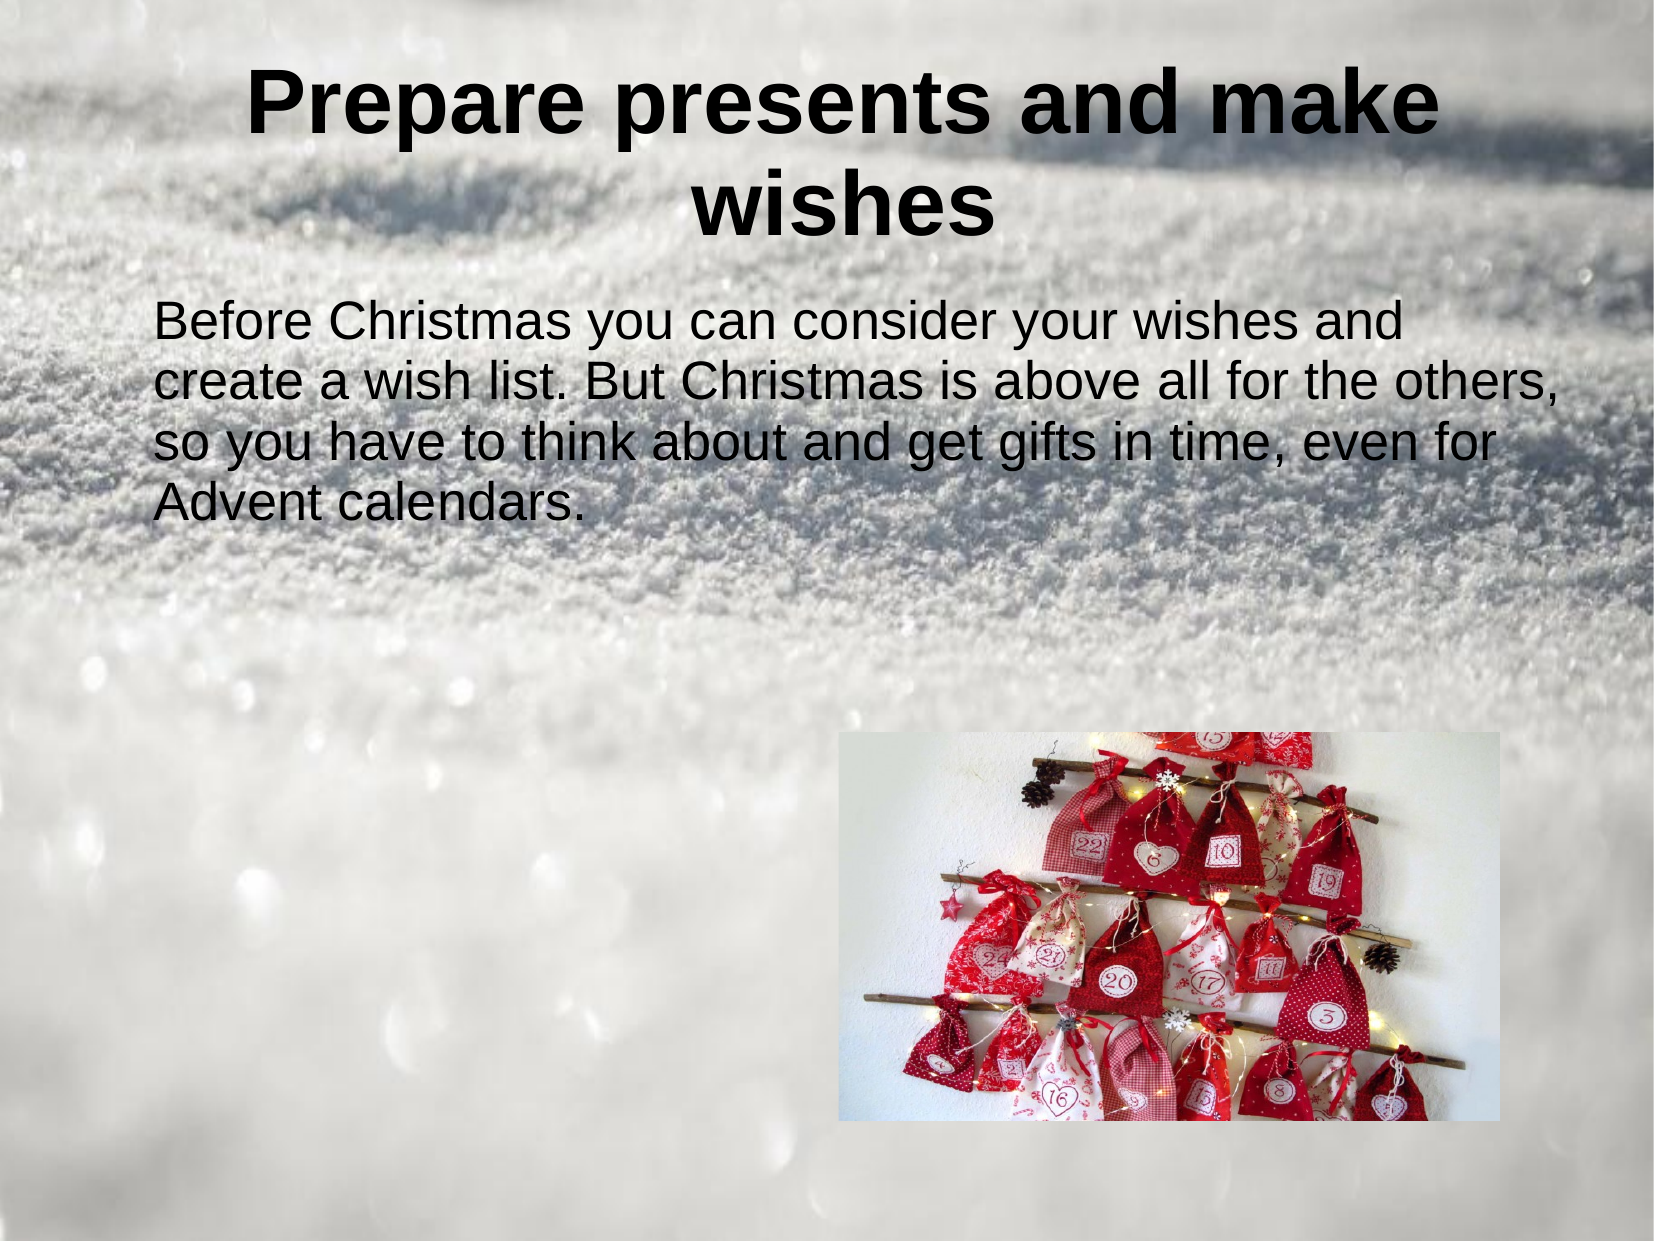

# Prepare presents and make wishes
Before Christmas you can consider your wishes and create a wish list. But Christmas is above all for the others, so you have to think about and get gifts in time, even for Advent calendars.